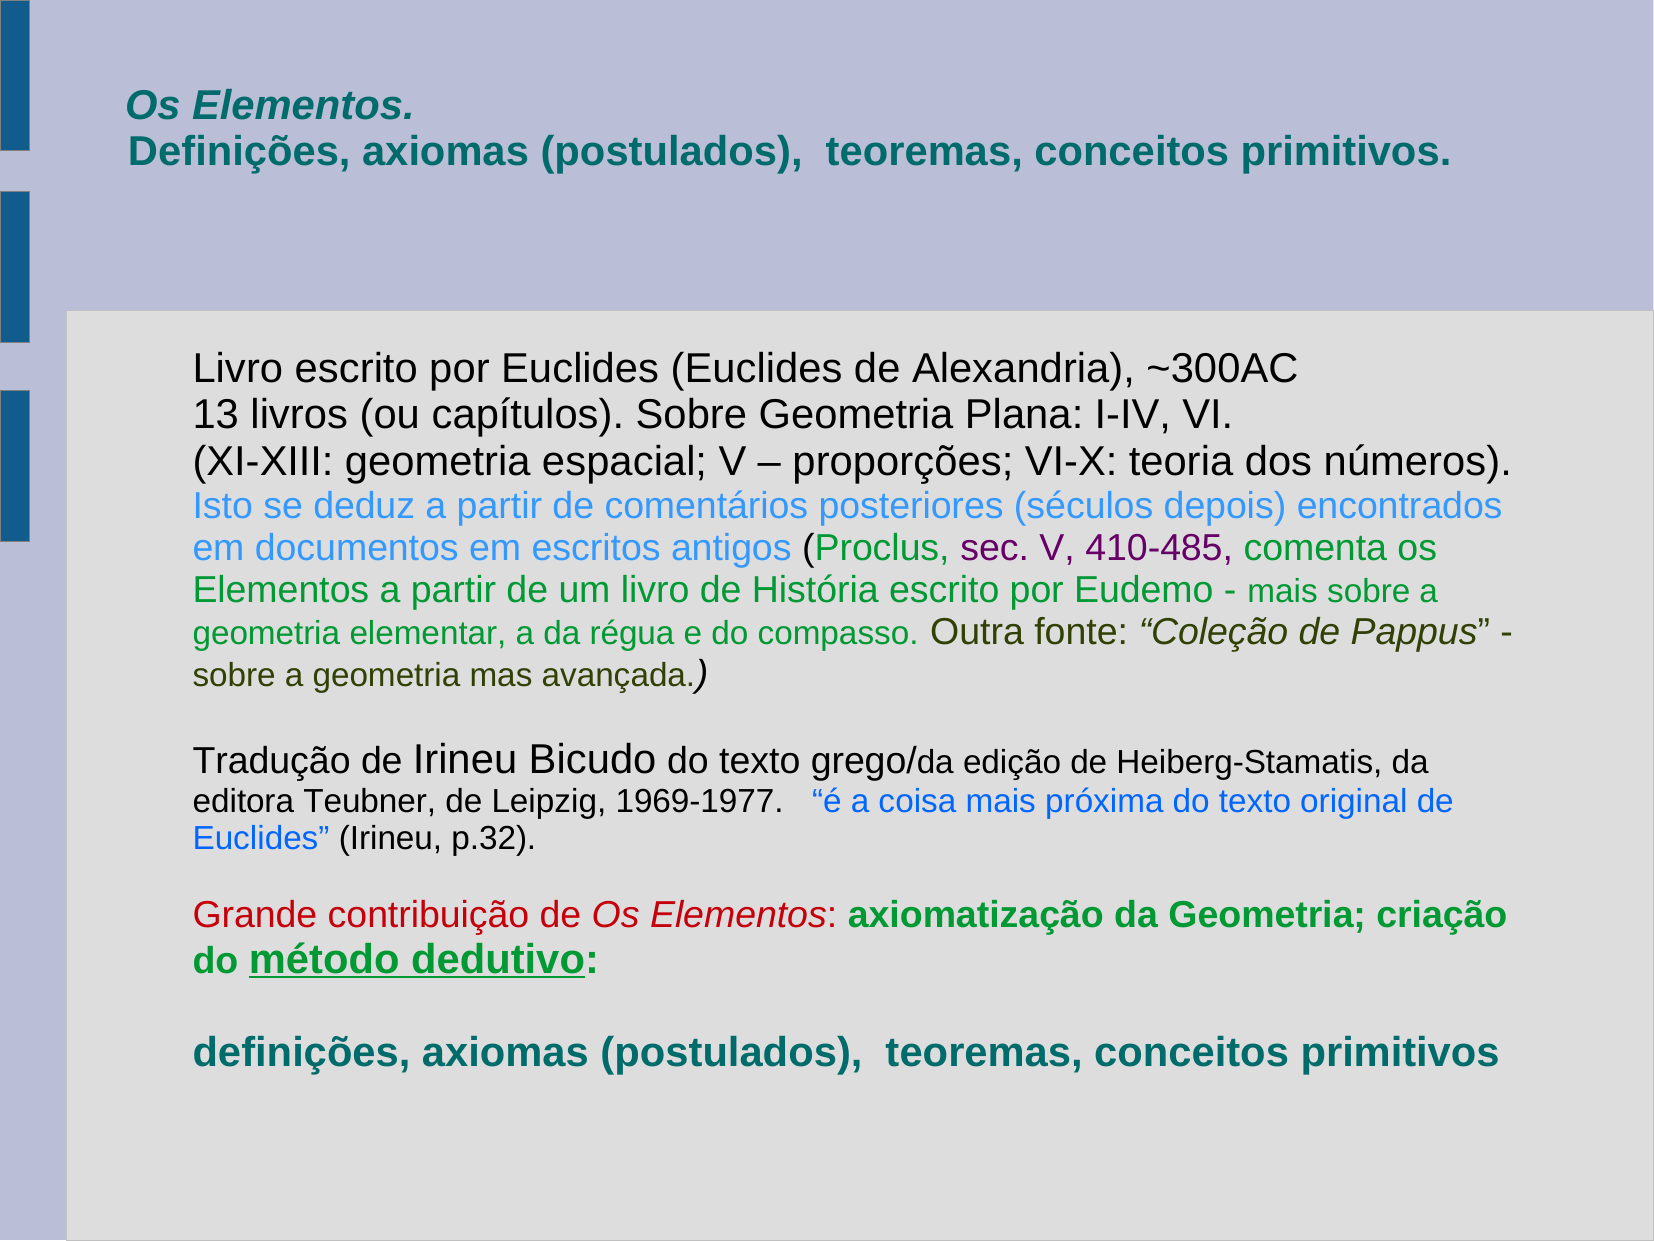

# Os Elementos. Definições, axiomas (postulados), teoremas, conceitos primitivos.
Livro escrito por Euclides (Euclides de Alexandria), ~300AC
13 livros (ou capítulos). Sobre Geometria Plana: I-IV, VI.
(XI-XIII: geometria espacial; V – proporções; VI-X: teoria dos números).
Isto se deduz a partir de comentários posteriores (séculos depois) encontrados
em documentos em escritos antigos (Proclus, sec. V, 410-485, comenta os Elementos a partir de um livro de História escrito por Eudemo - mais sobre a geometria elementar, a da régua e do compasso. Outra fonte: “Coleção de Pappus” - sobre a geometria mas avançada.)
Tradução de Irineu Bicudo do texto grego/da edição de Heiberg-Stamatis, da editora Teubner, de Leipzig, 1969-1977. “é a coisa mais próxima do texto original de Euclides” (Irineu, p.32).
Grande contribuição de Os Elementos: axiomatização da Geometria; criação do método dedutivo:
definições, axiomas (postulados), teoremas, conceitos primitivos